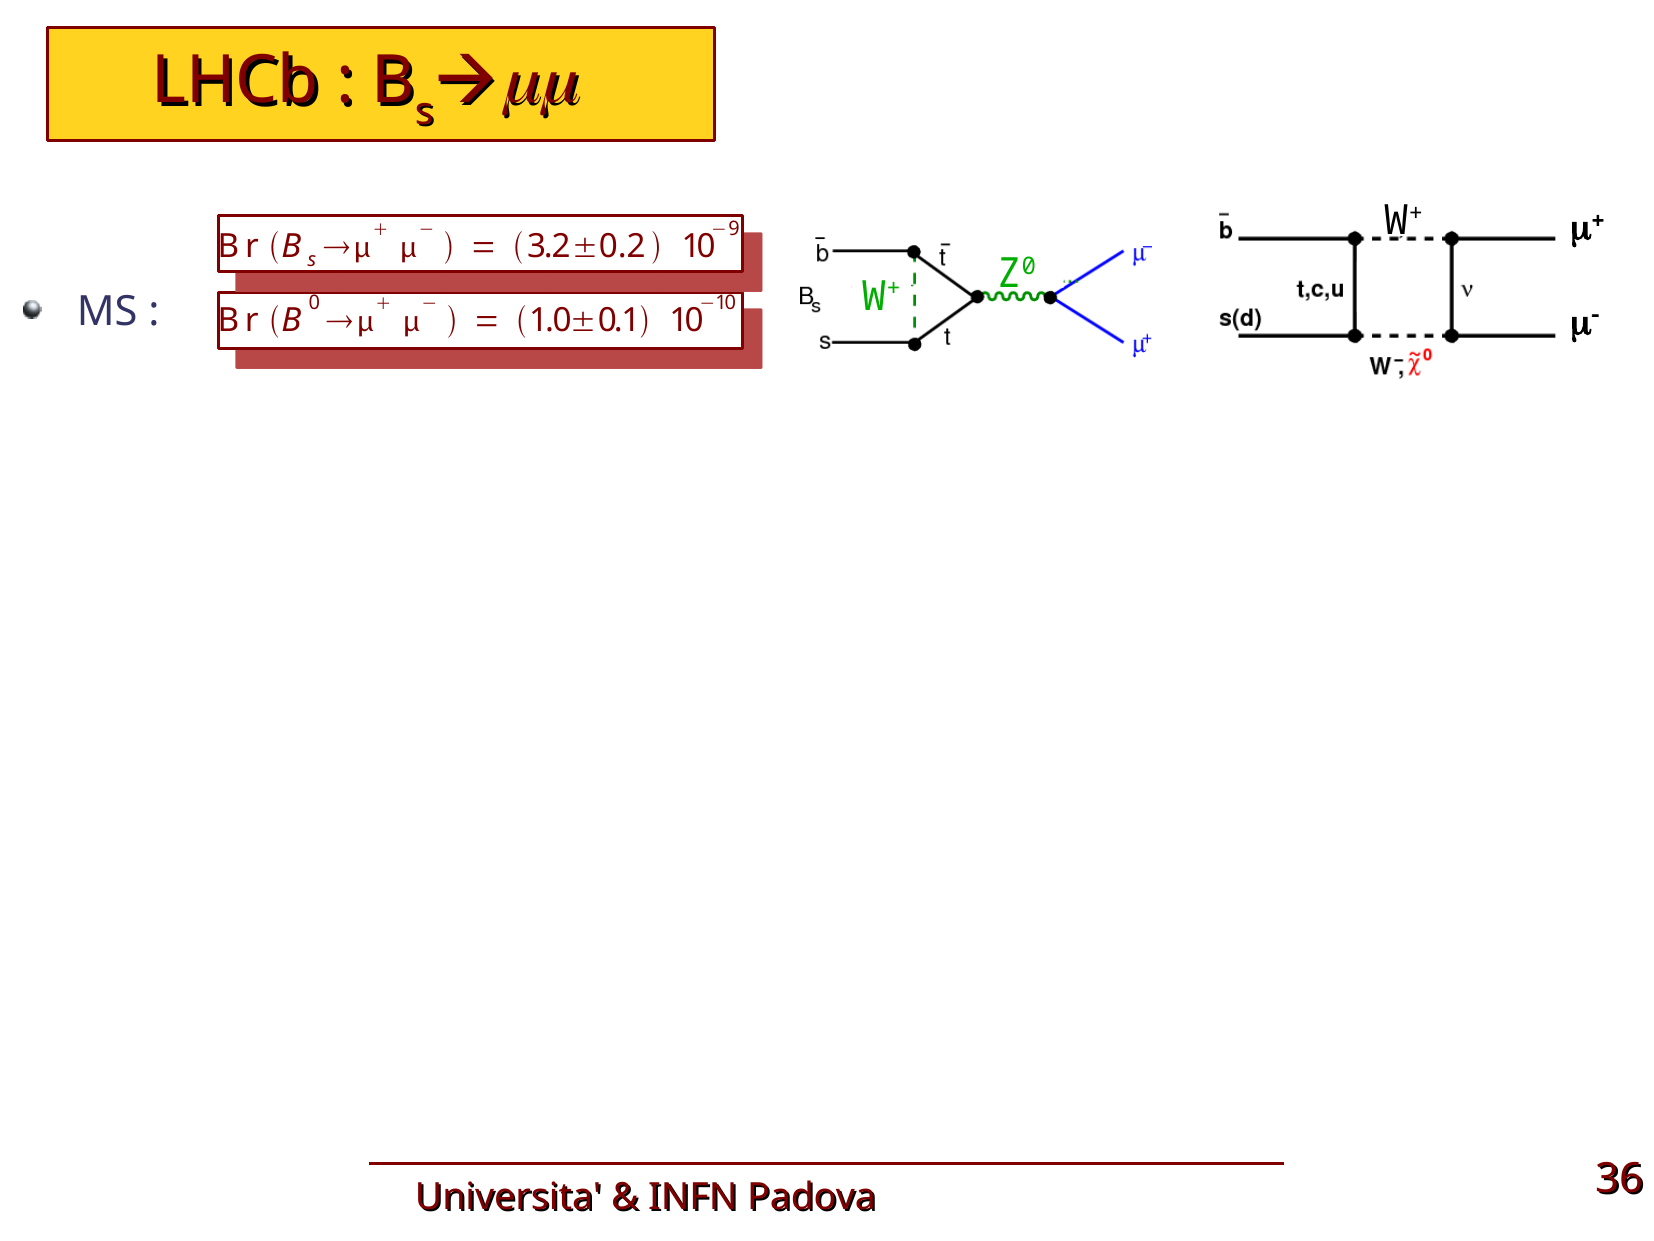

# LHCb : Bsmm
W+
m+
Z0
W+
MS :
m-